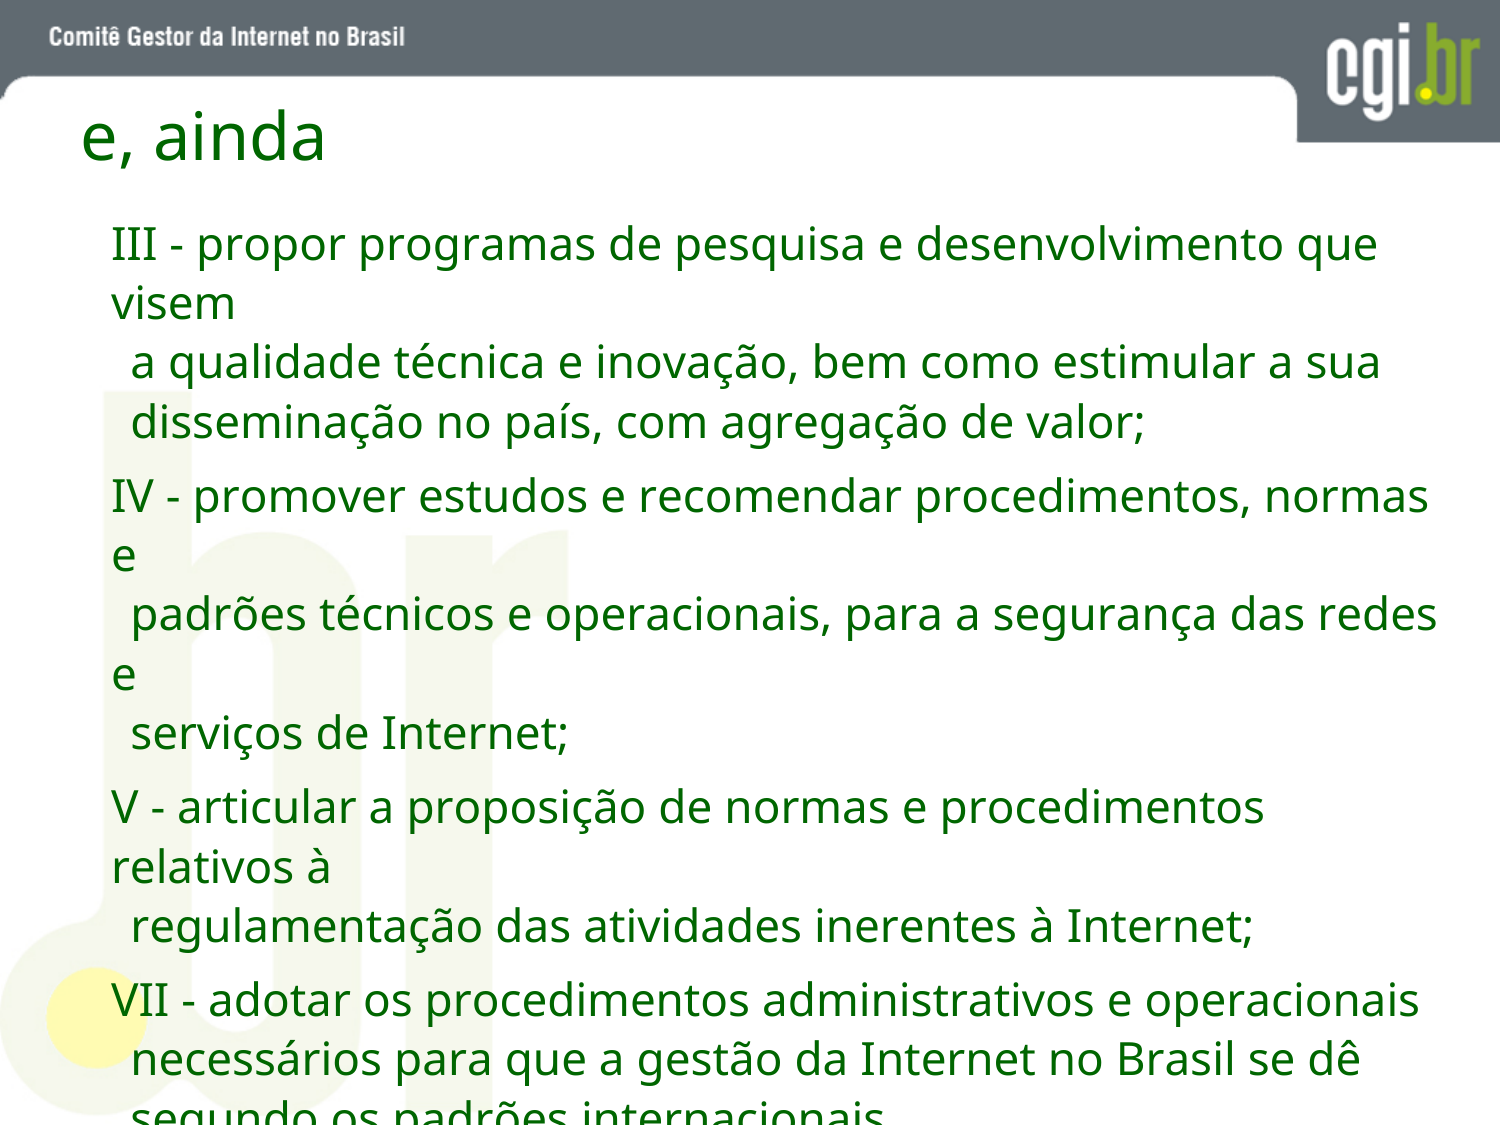

# e, ainda
	III - propor programas de pesquisa e desenvolvimento que visem
	a qualidade técnica e inovação, bem como estimular a sua
	disseminação no país, com agregação de valor;
	IV - promover estudos e recomendar procedimentos, normas e
	padrões técnicos e operacionais, para a segurança das redes e
	serviços de Internet;
	V - articular a proposição de normas e procedimentos relativos à
	regulamentação das atividades inerentes à Internet;
	VII - adotar os procedimentos administrativos e operacionais
	necessários para que a gestão da Internet no Brasil se dê
	segundo os padrões internacionais.